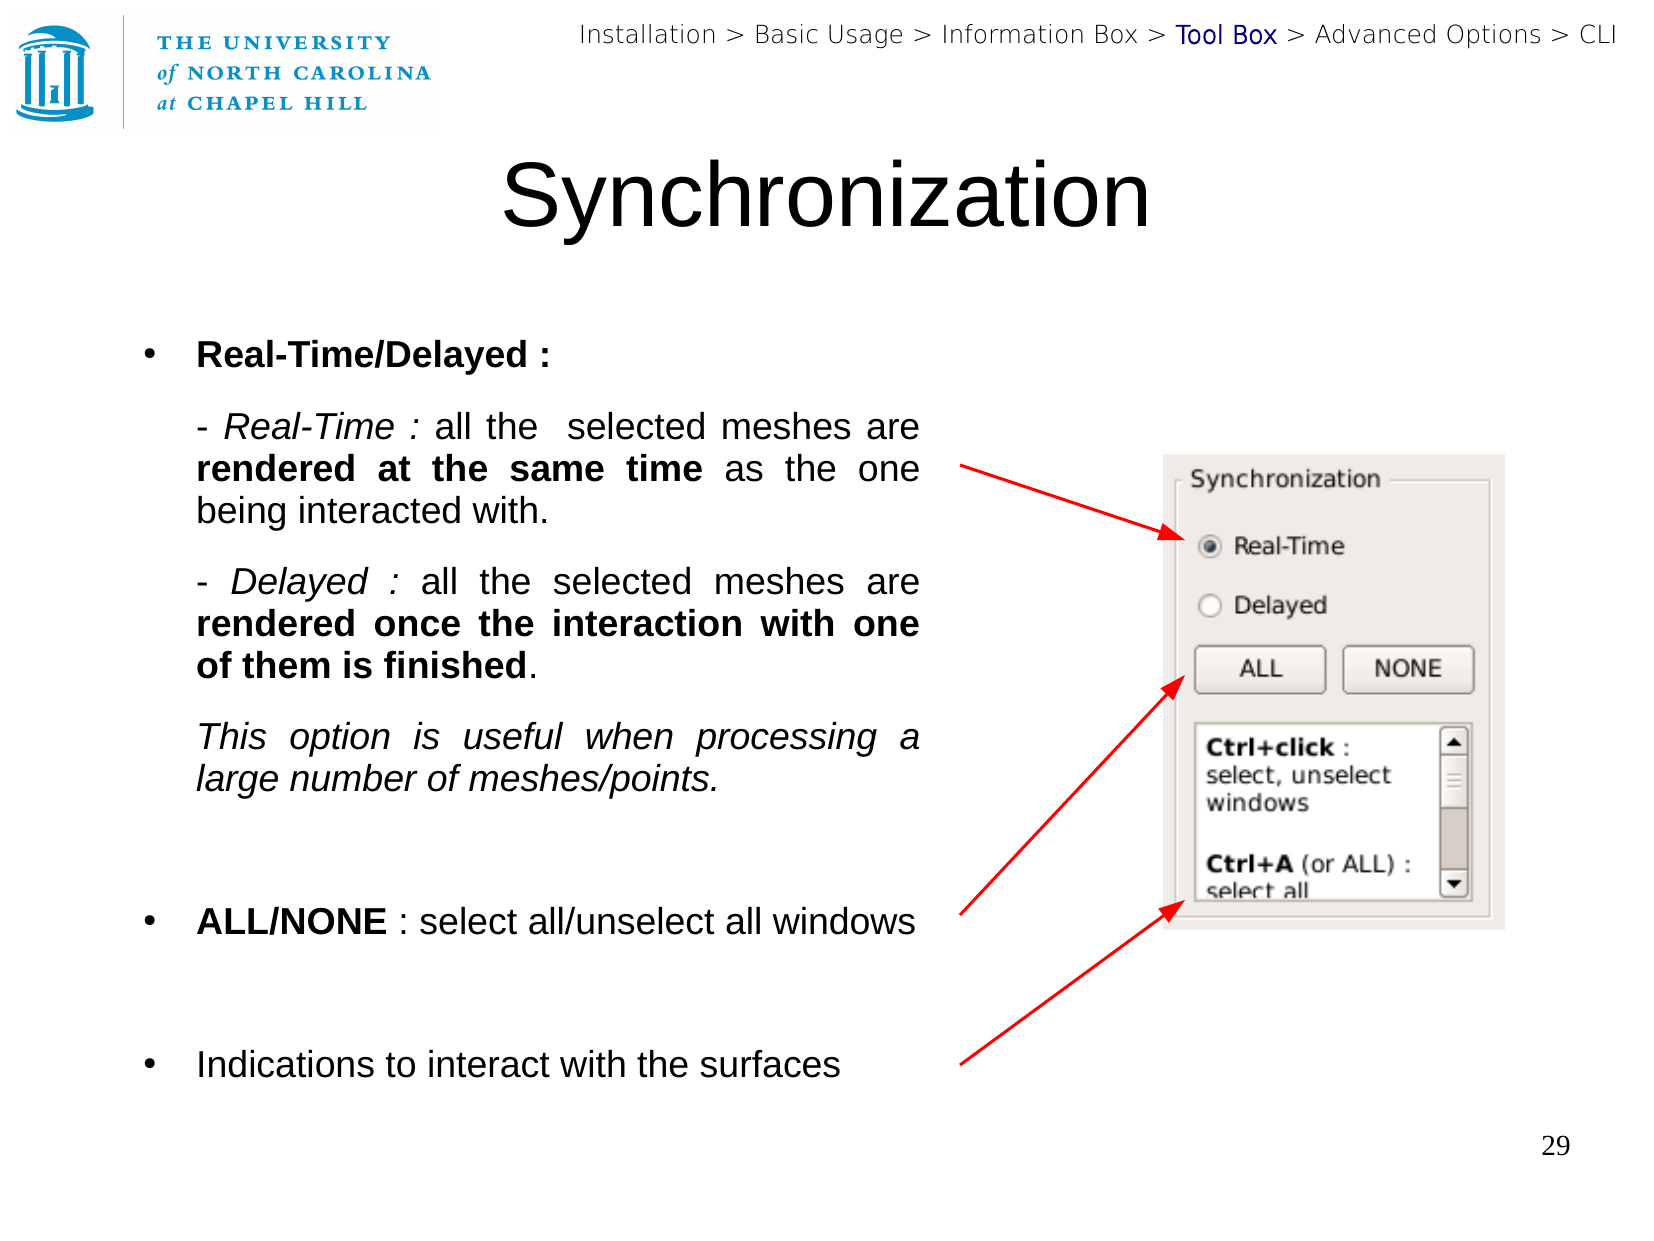

Installation > Basic Usage > Information Box > Tool Box > Advanced Options > CLI
# Synchronization
Real-Time/Delayed :
- Real-Time : all the selected meshes are rendered at the same time as the one being interacted with.
- Delayed : all the selected meshes are rendered once the interaction with one of them is finished.
This option is useful when processing a large number of meshes/points.
ALL/NONE : select all/unselect all windows
Indications to interact with the surfaces
29